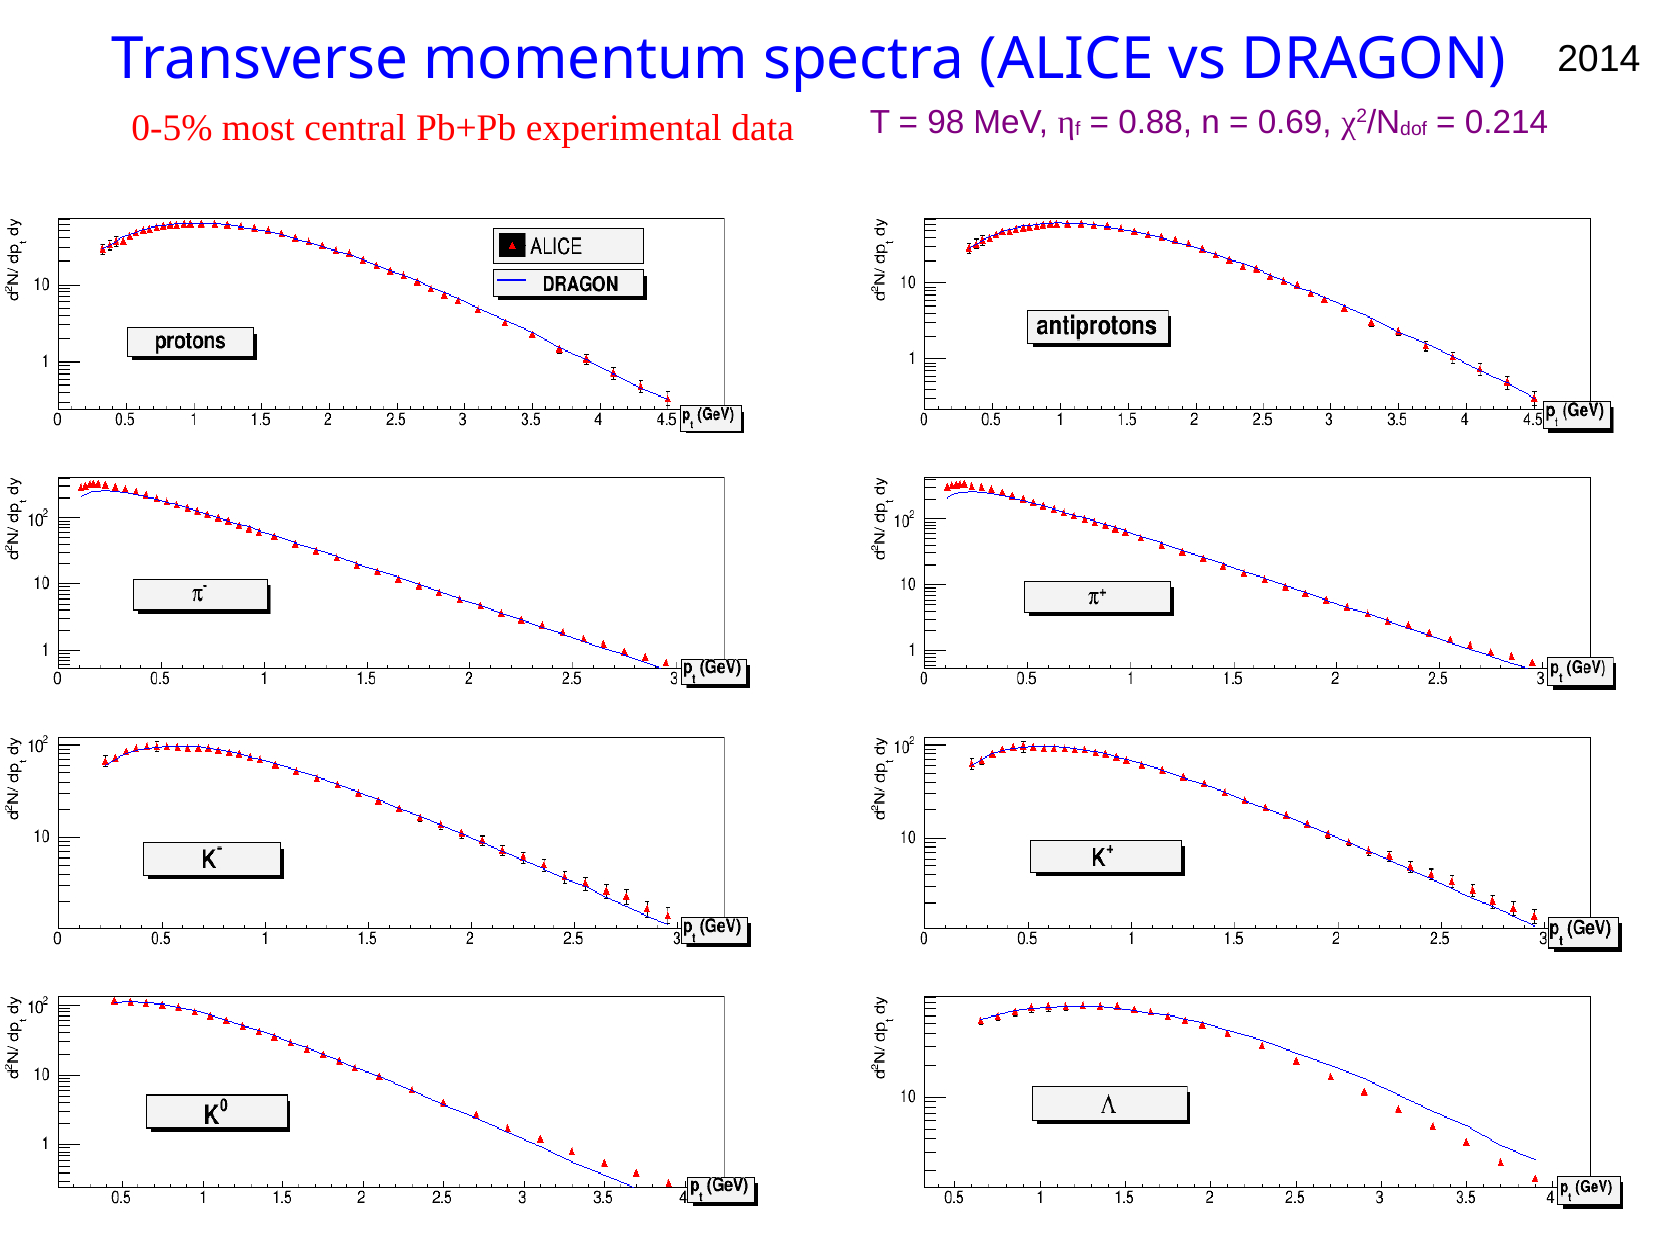

Transverse momentum spectra (ALICE vs DRAGON)
2014
T = 98 MeV, ηf = 0.88, n = 0.69, χ2/Ndof = 0.214
0-5% most central Pb+Pb experimental data